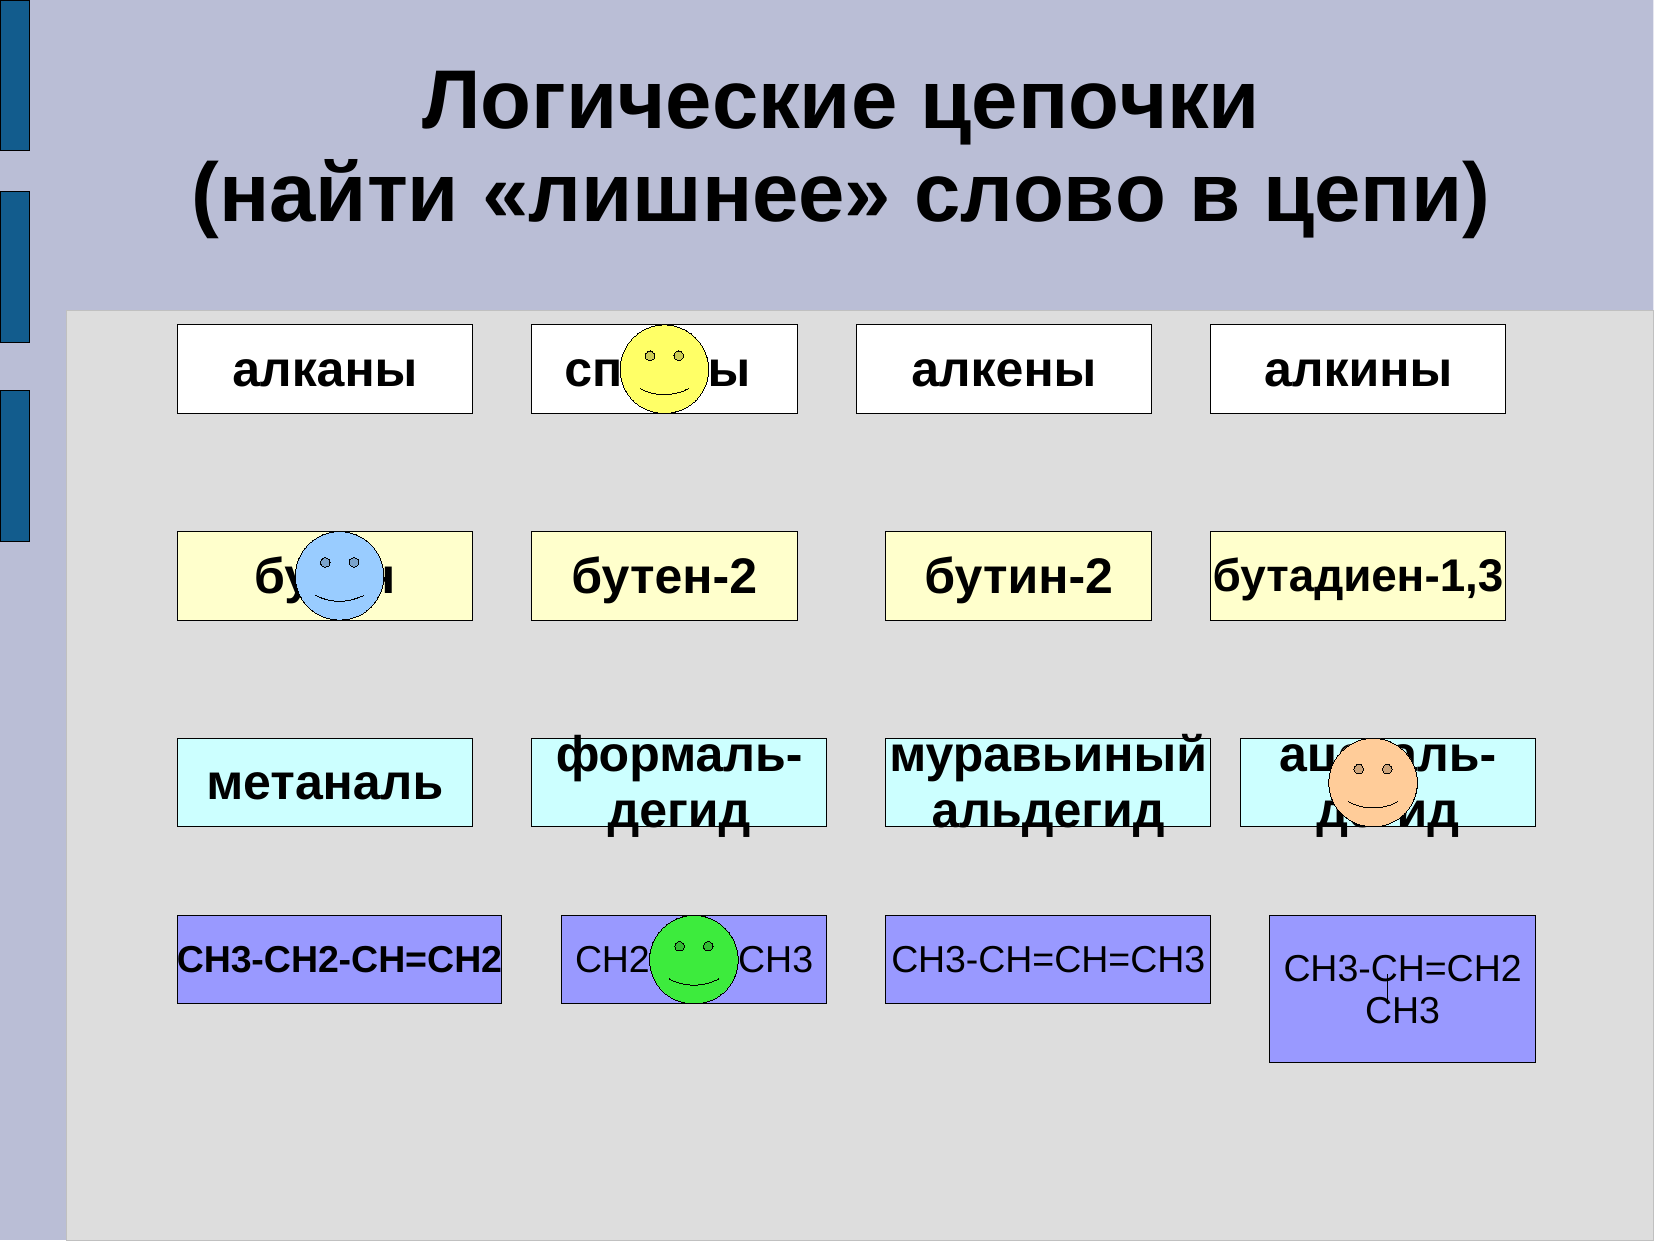

# Логические цепочки (найти «лишнее» слово в цепи)
алканы
спирты
алкены
алкины
бутан
бутен-2
бутин-2
бутадиен-1,3
метаналь
формаль-
дегид
муравьиный
альдегид
ацеталь-
дегид
СН3-СН2-СН=СН2
СН2=СН-СН3
СН3-СН=СН=СН3
СН3-СН=СН2
СН3